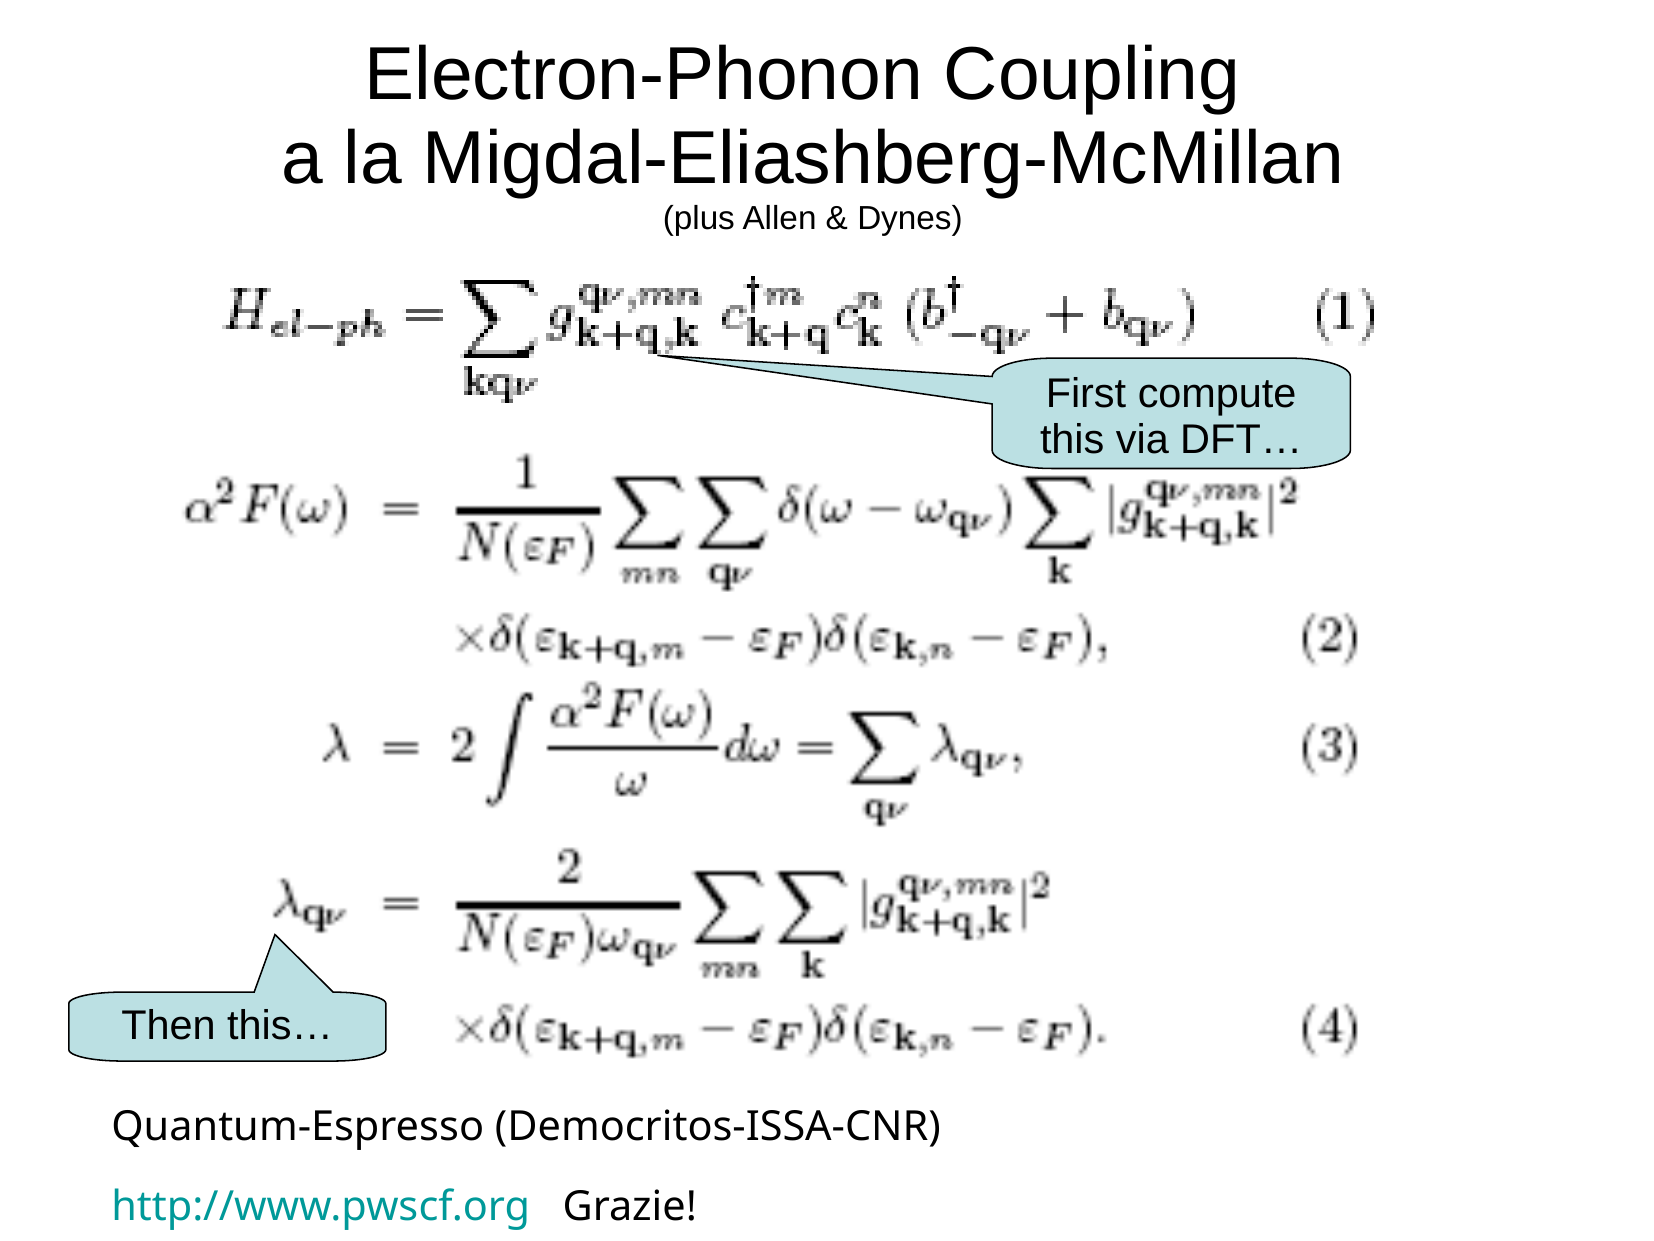

# Electron-Phonon Coupling a la Migdal-Eliashberg-McMillan (plus Allen & Dynes)
First compute this via DFT…
Then this…
Quantum-Espresso (Democritos-ISSA-CNR)
http://www.pwscf.org Grazie!